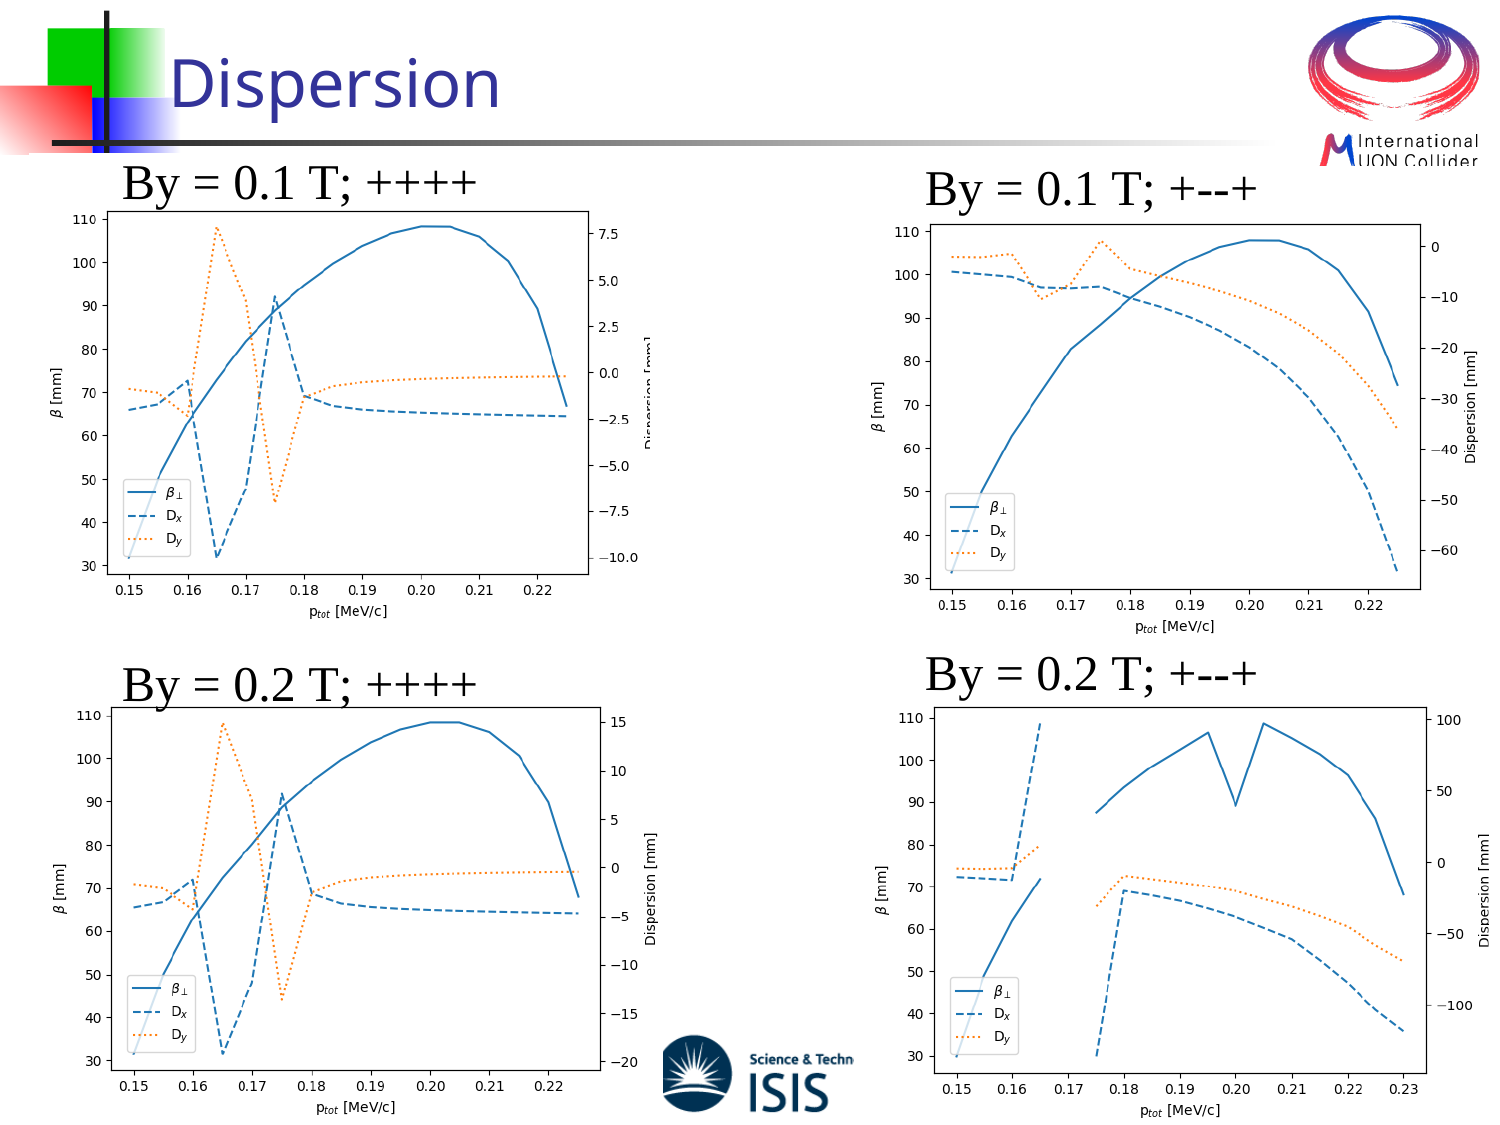

# Dispersion
By = 0.1 T; ++++
By = 0.1 T; +--+
By = 0.2 T; +--+
By = 0.2 T; ++++
8